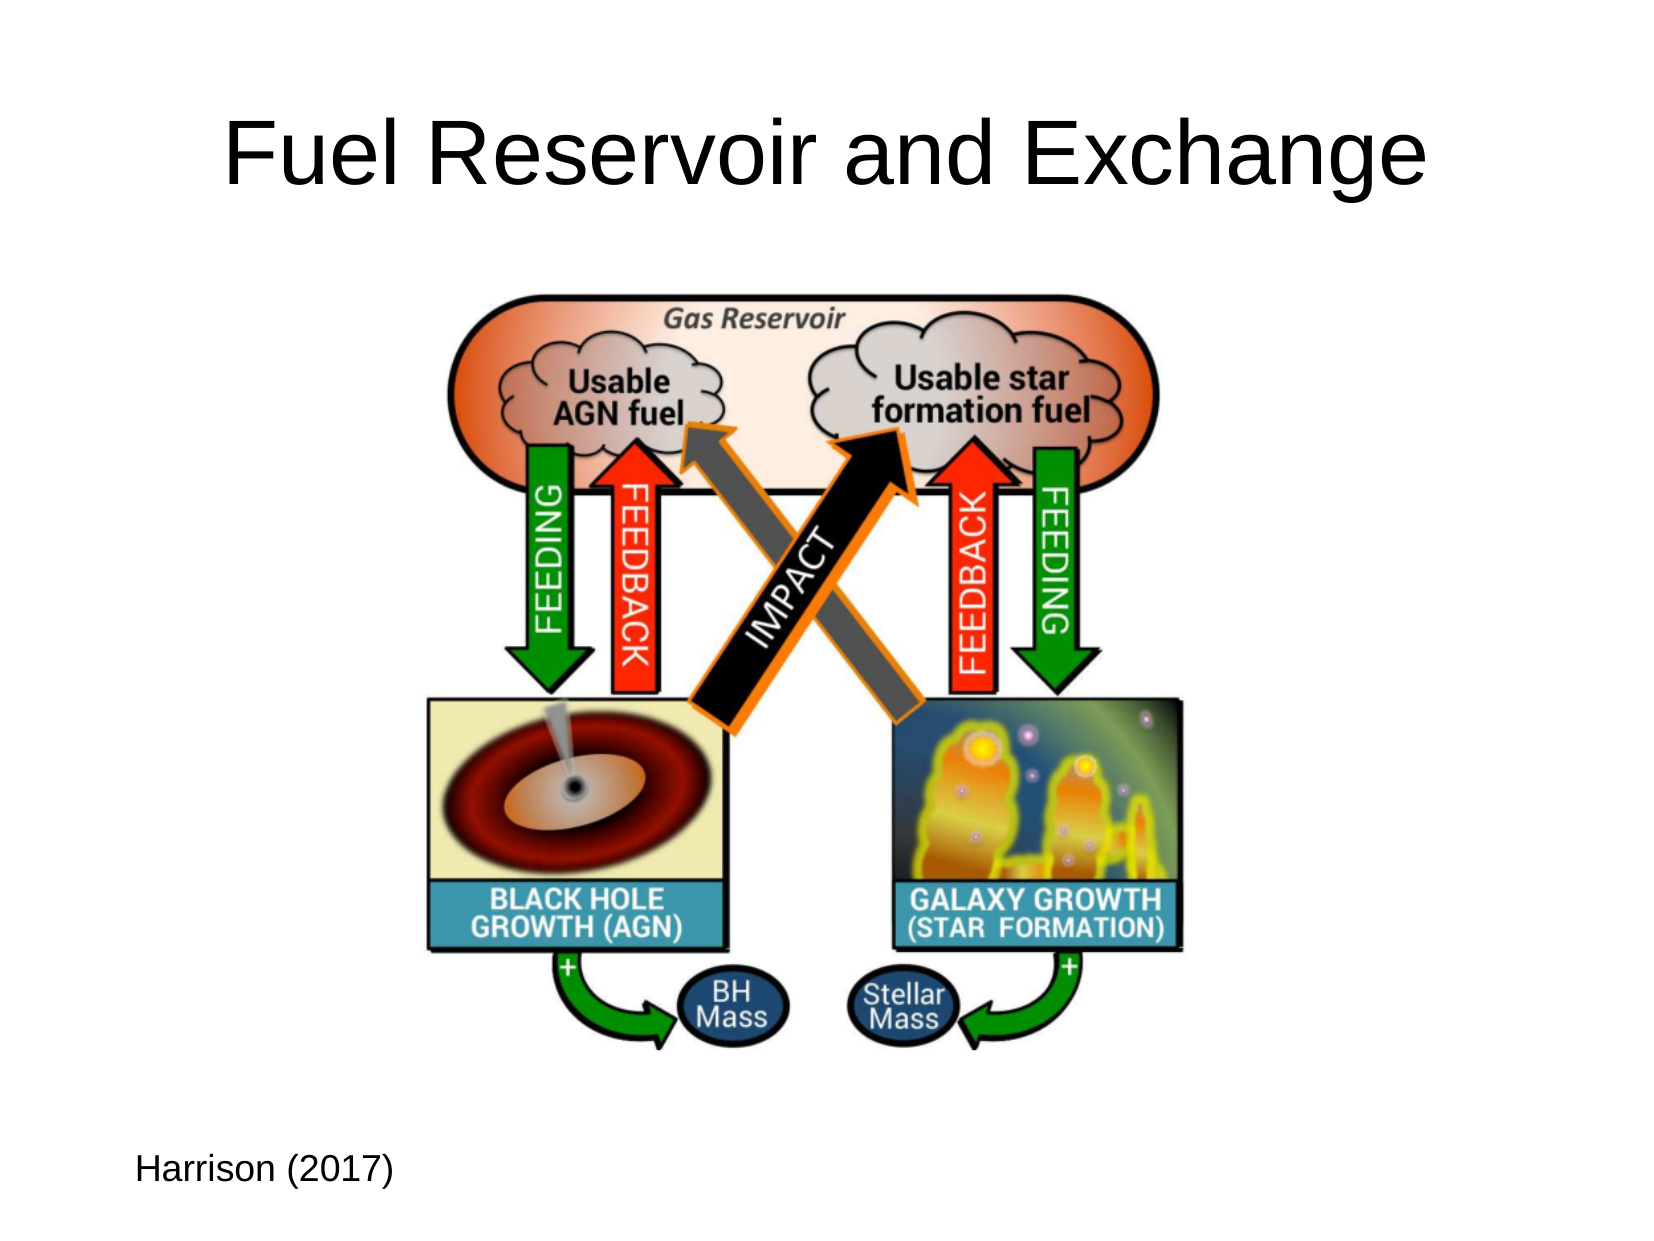

# Fuel Reservoir and Exchange
Harrison (2017)